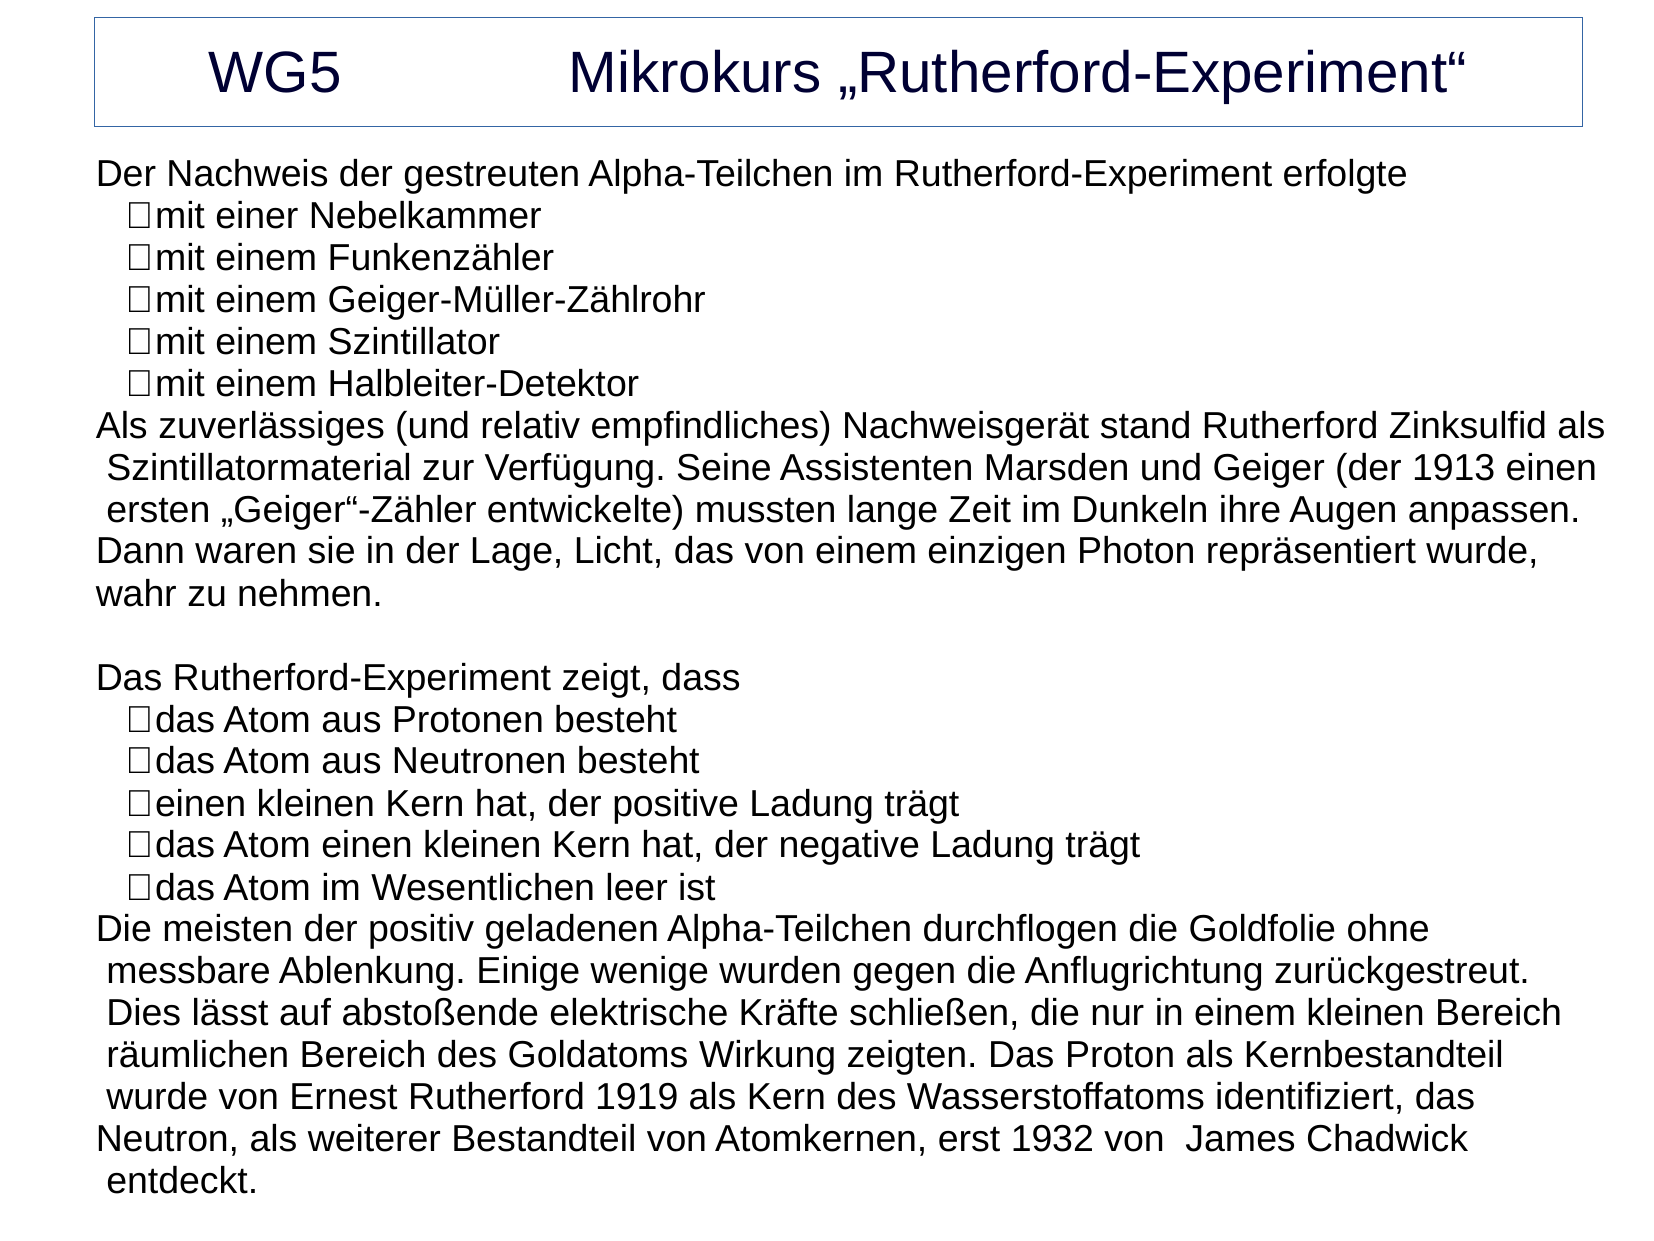

# WG5 Mikrokurs „Rutherford-Experiment“
Der Nachweis der gestreuten Alpha-Teilchen im Rutherford-Experiment erfolgte
		mit einer Nebelkammer
		mit einem Funkenzähler
		mit einem Geiger-Müller-Zählrohr
		mit einem Szintillator
		mit einem Halbleiter-Detektor
Als zuverlässiges (und relativ empfindliches) Nachweisgerät stand Rutherford Zinksulfid als
 Szintillatormaterial zur Verfügung. Seine Assistenten Marsden und Geiger (der 1913 einen
 ersten „Geiger“-Zähler entwickelte) mussten lange Zeit im Dunkeln ihre Augen anpassen.
Dann waren sie in der Lage, Licht, das von einem einzigen Photon repräsentiert wurde,
wahr zu nehmen.
Das Rutherford-Experiment zeigt, dass
		das Atom aus Protonen besteht
		das Atom aus Neutronen besteht
		einen kleinen Kern hat, der positive Ladung trägt
		das Atom einen kleinen Kern hat, der negative Ladung trägt
		das Atom im Wesentlichen leer ist
Die meisten der positiv geladenen Alpha-Teilchen durchflogen die Goldfolie ohne
 messbare Ablenkung. Einige wenige wurden gegen die Anflugrichtung zurückgestreut.
 Dies lässt auf abstoßende elektrische Kräfte schließen, die nur in einem kleinen Bereich
 räumlichen Bereich des Goldatoms Wirkung zeigten. Das Proton als Kernbestandteil
 wurde von Ernest Rutherford 1919 als Kern des Wasserstoffatoms identifiziert, das
Neutron, als weiterer Bestandteil von Atomkernen, erst 1932 von James Chadwick
 entdeckt.